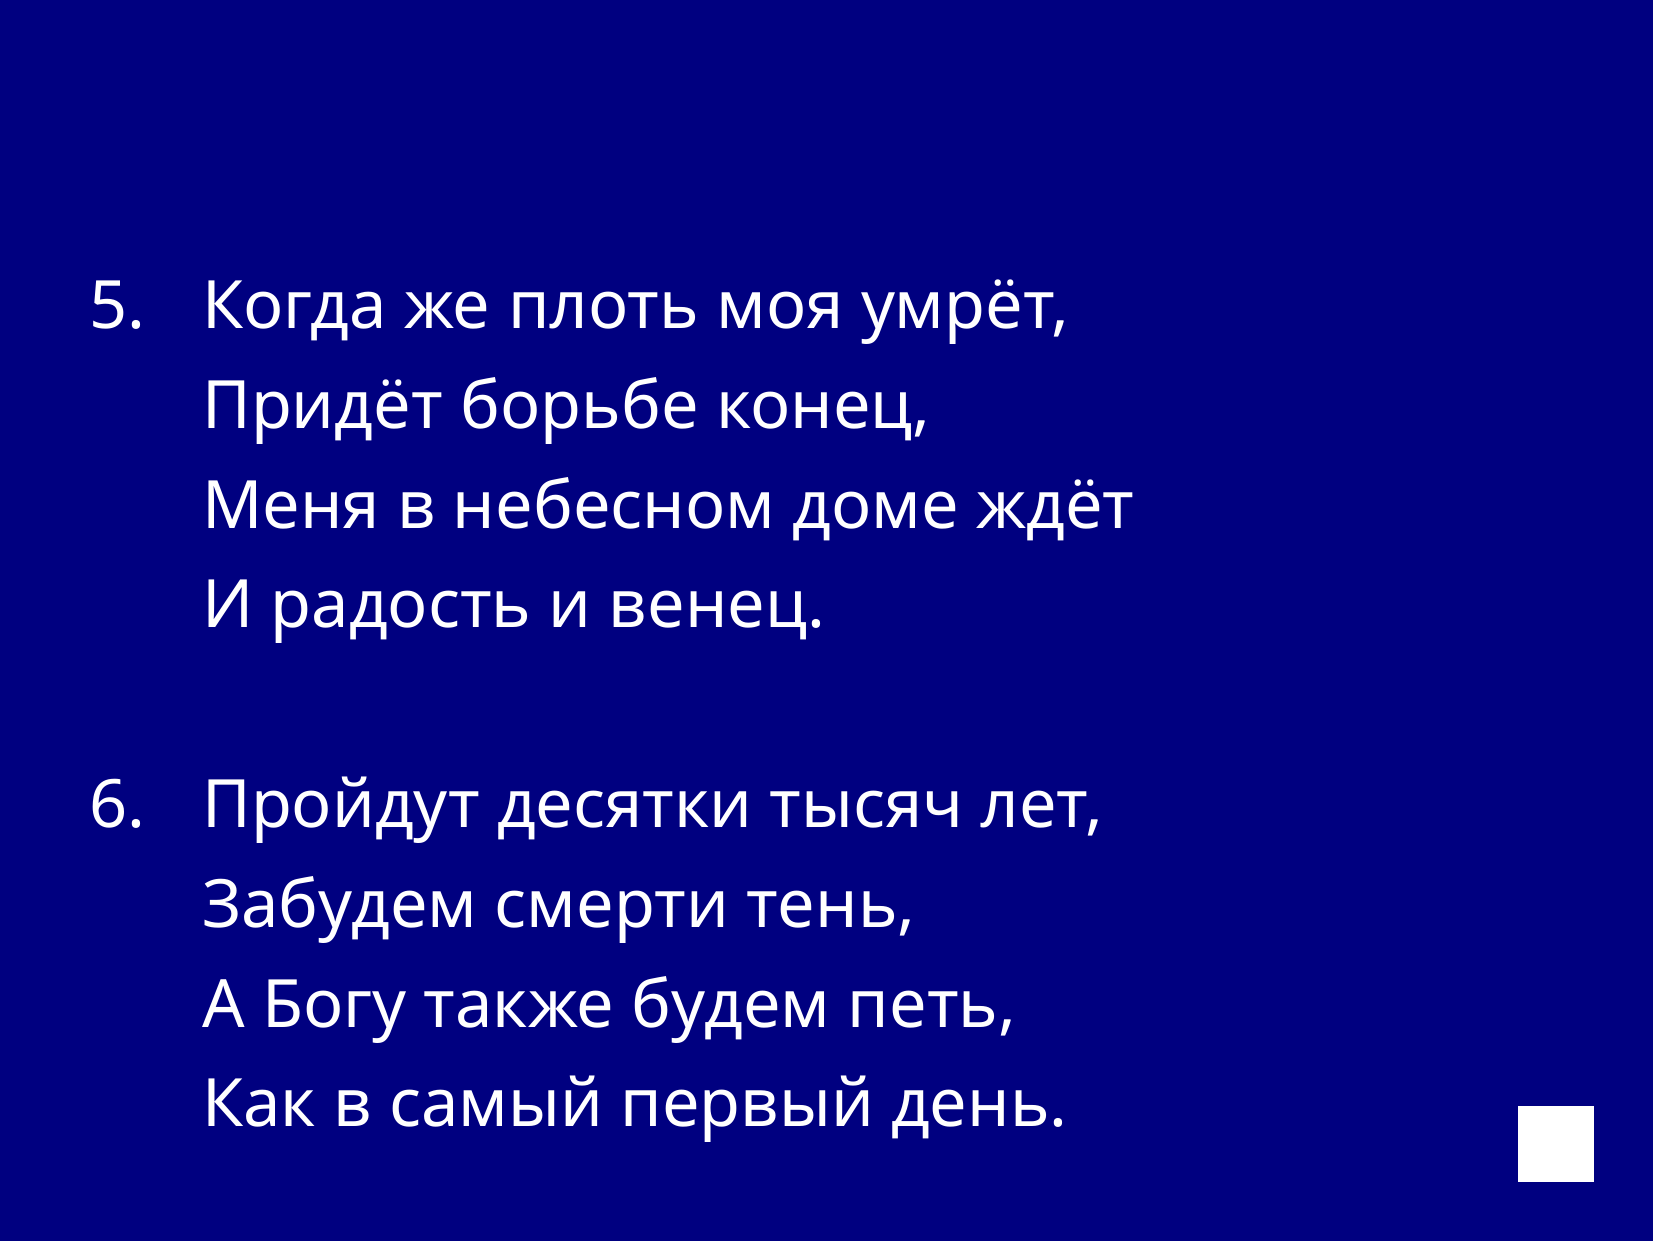

5.	Когда же плоть моя умрёт,
	Придёт борьбе конец,
	Меня в небесном доме ждёт
	И радость и венец.
6.	Пройдут десятки тысяч лет,
	Забудем смерти тень,
	А Богу также будем петь,
	Как в самый первый день.